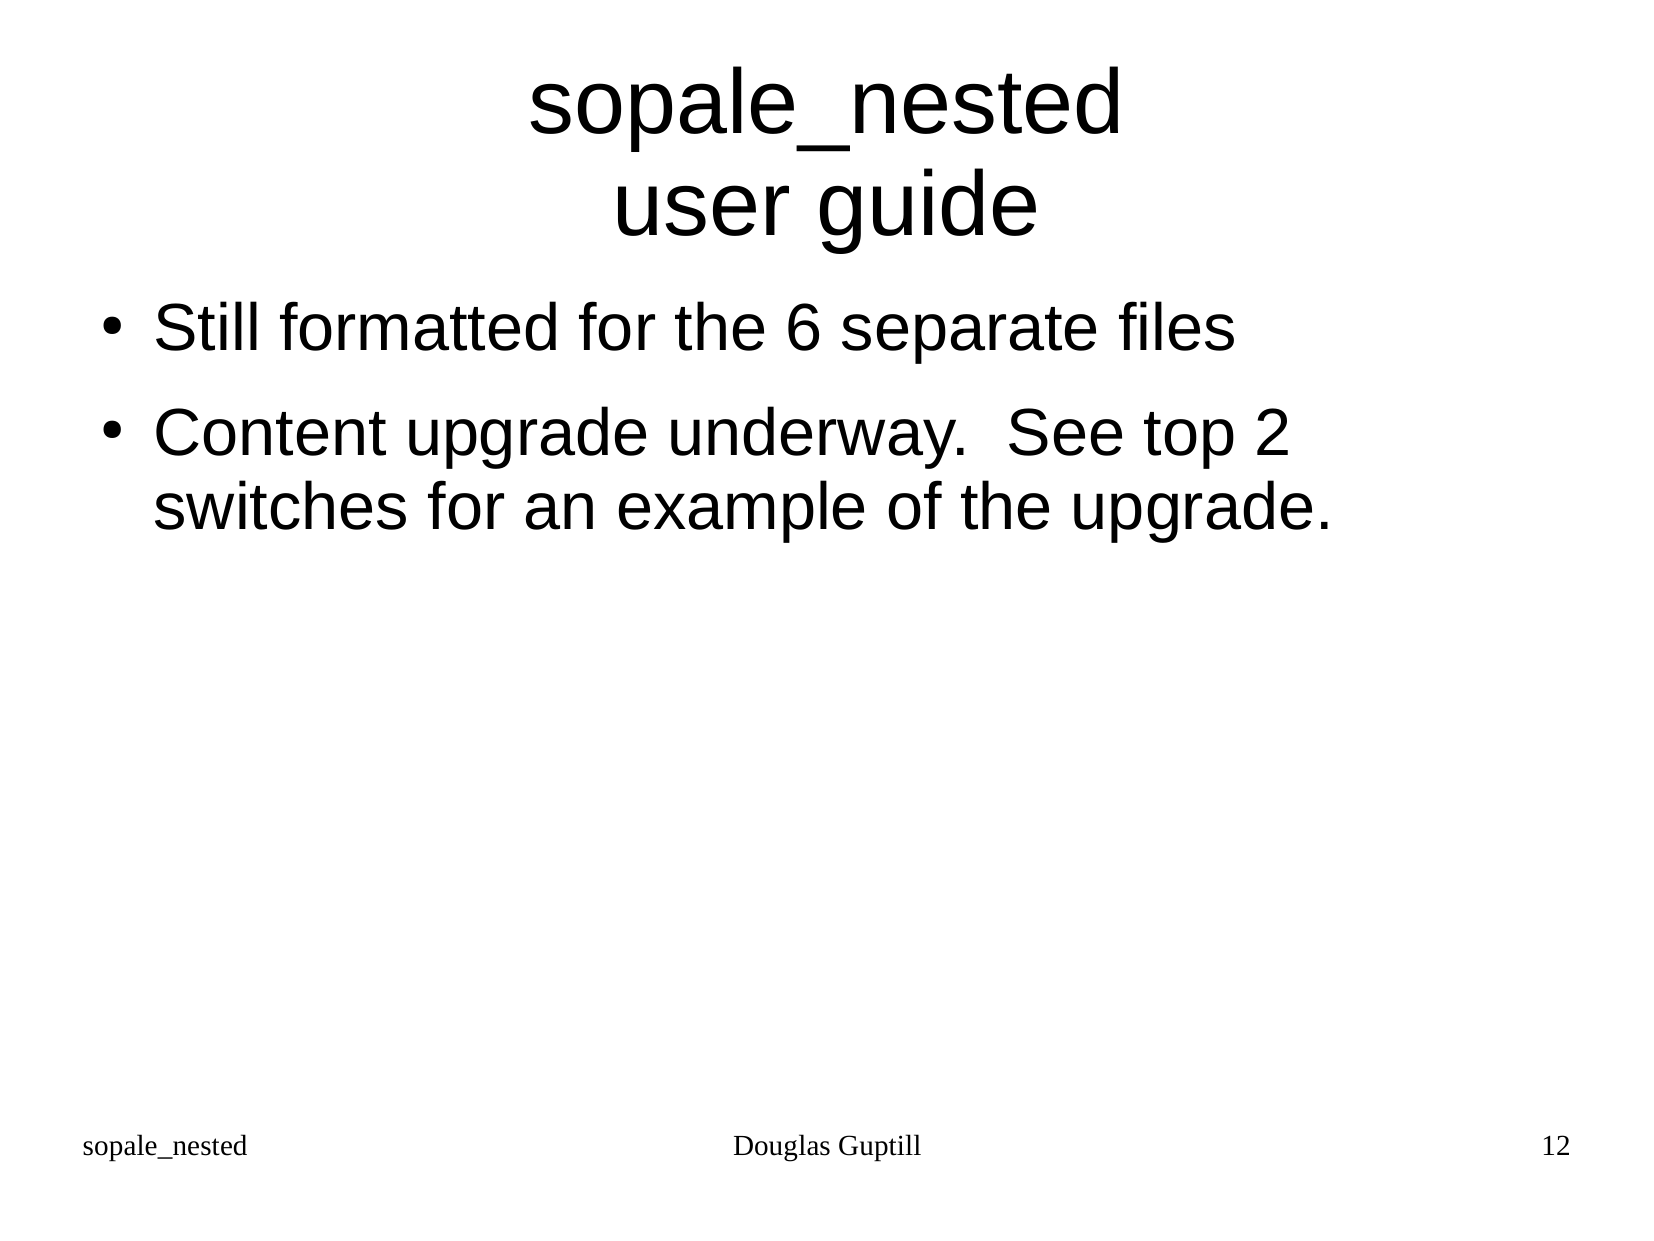

# sopale_nested user guide
Still formatted for the 6 separate files
Content upgrade underway. See top 2 switches for an example of the upgrade.
sopale_nested
Douglas Guptill
12